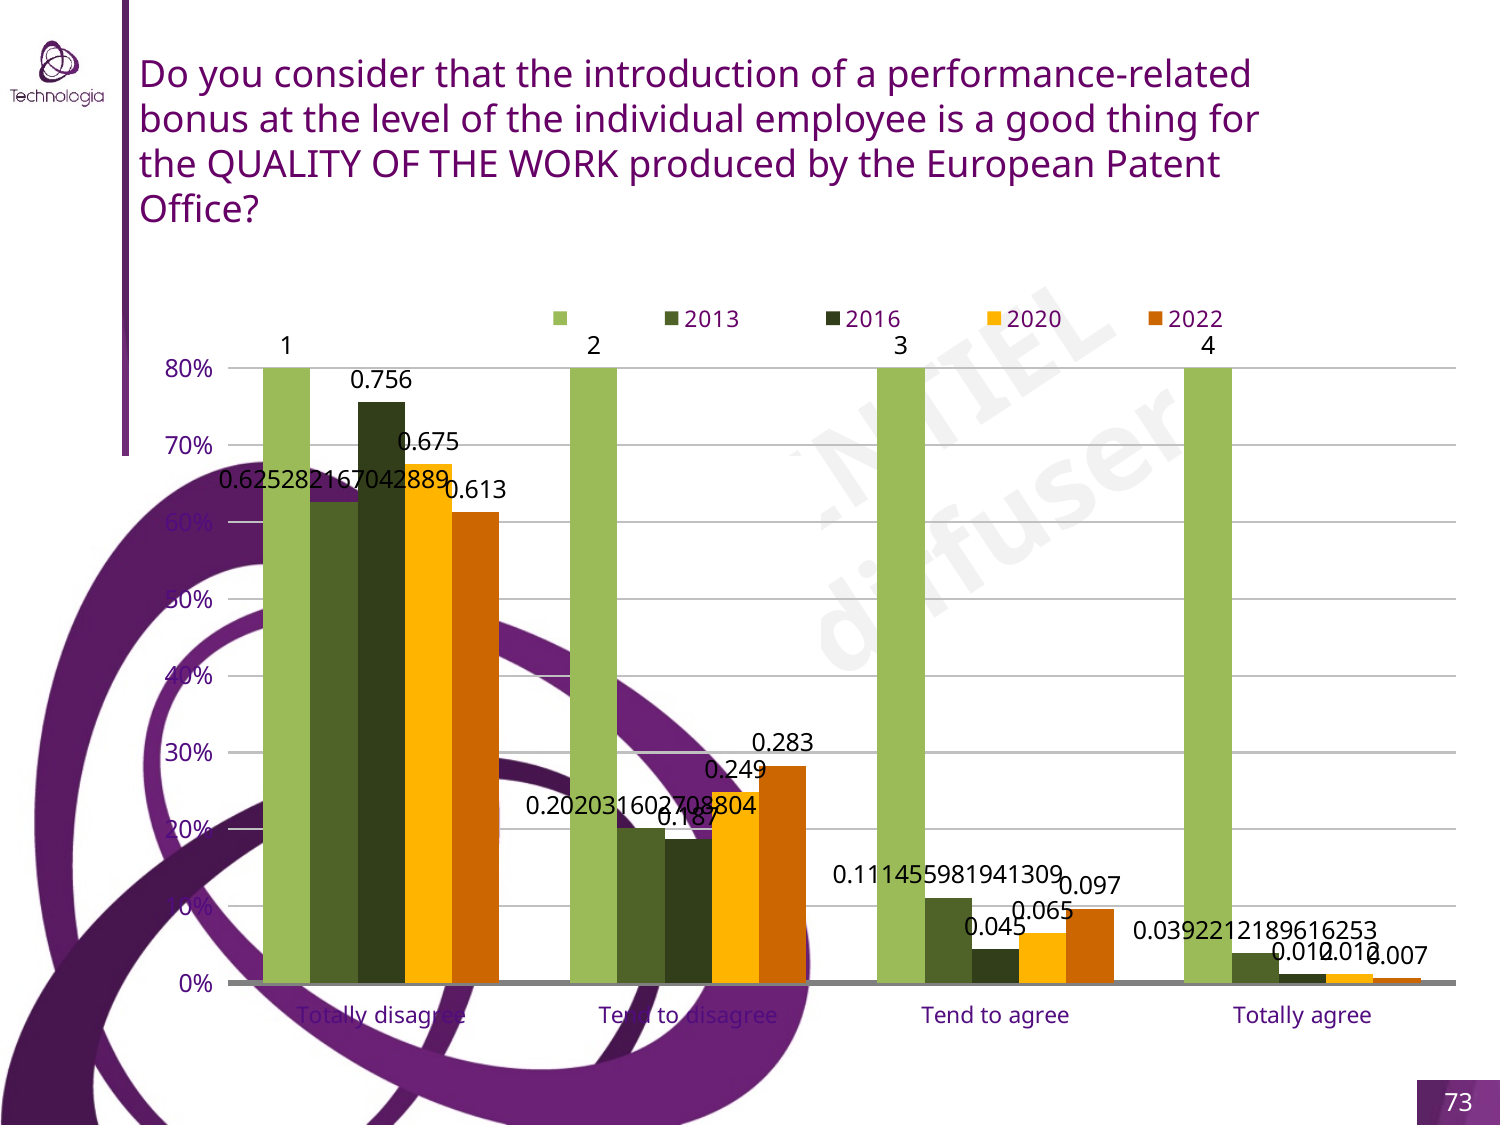

# Do you consider that the introduction of a performance-related bonus at the level of the individual employee is a good thing for the QUALITY OF THE WORK produced by the European Patent Office?
[unsupported chart]